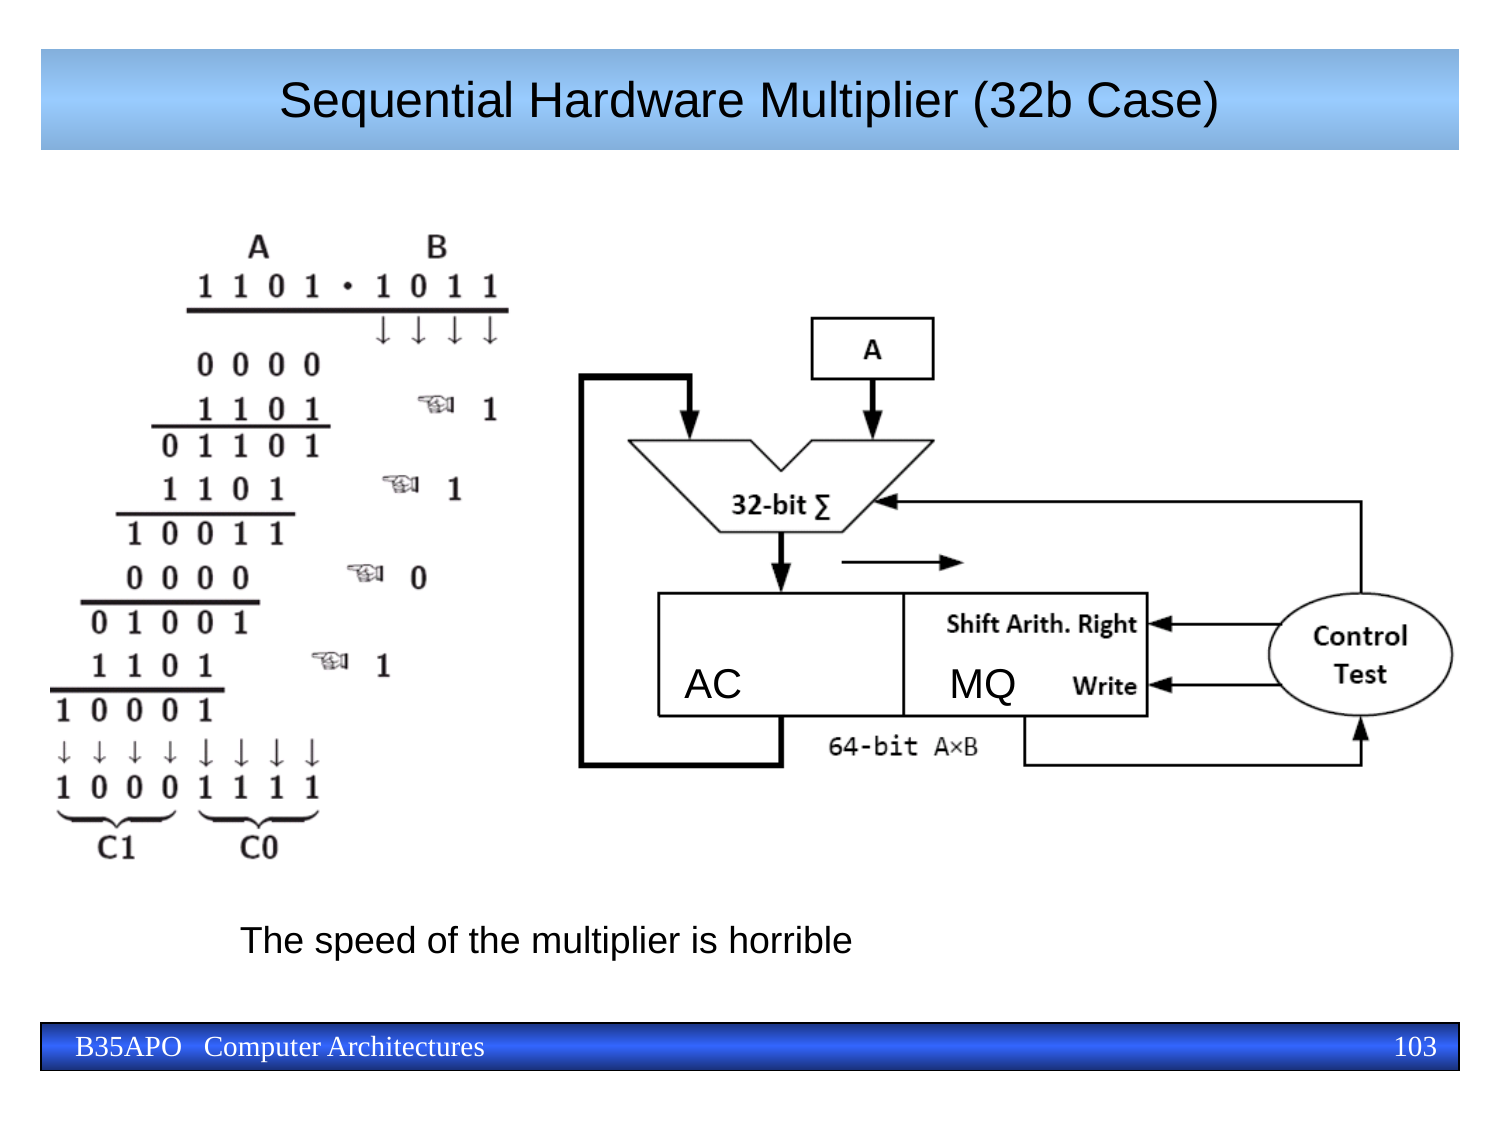

# Sequential Hardware Multiplier (32b Case)
AC MQ
The speed of the multiplier is horrible
B35APO Computer Architectures
103